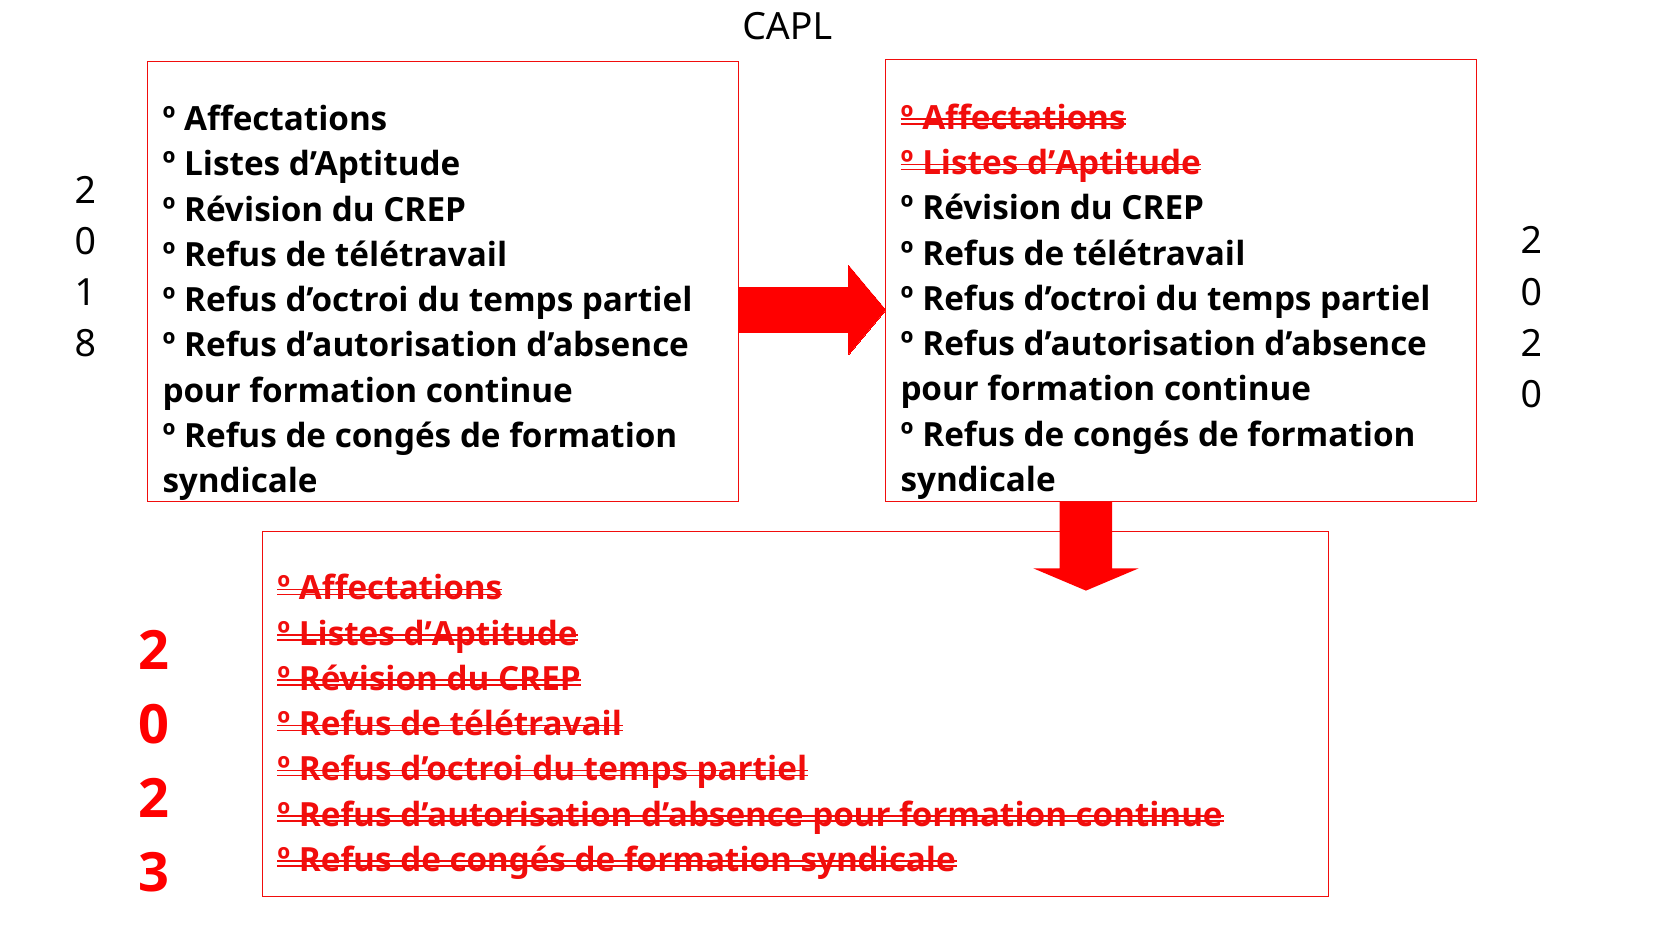

CAPL
º Affectations
º Listes d’Aptitude
º Révision du CREP
º Refus de télétravail
º Refus d’octroi du temps partiel
º Refus d’autorisation d’absence pour formation continue
º Refus de congés de formation syndicale
º Affectations
º Listes d’Aptitude
º Révision du CREP
º Refus de télétravail
º Refus d’octroi du temps partiel
º Refus d’autorisation d’absence pour formation continue
º Refus de congés de formation syndicale
2
0
1
8
2
0
2
0
º Affectations
º Listes d’Aptitude
º Révision du CREP
º Refus de télétravail
º Refus d’octroi du temps partiel
º Refus d’autorisation d’absence pour formation continue
º Refus de congés de formation syndicale
2
0
2
3